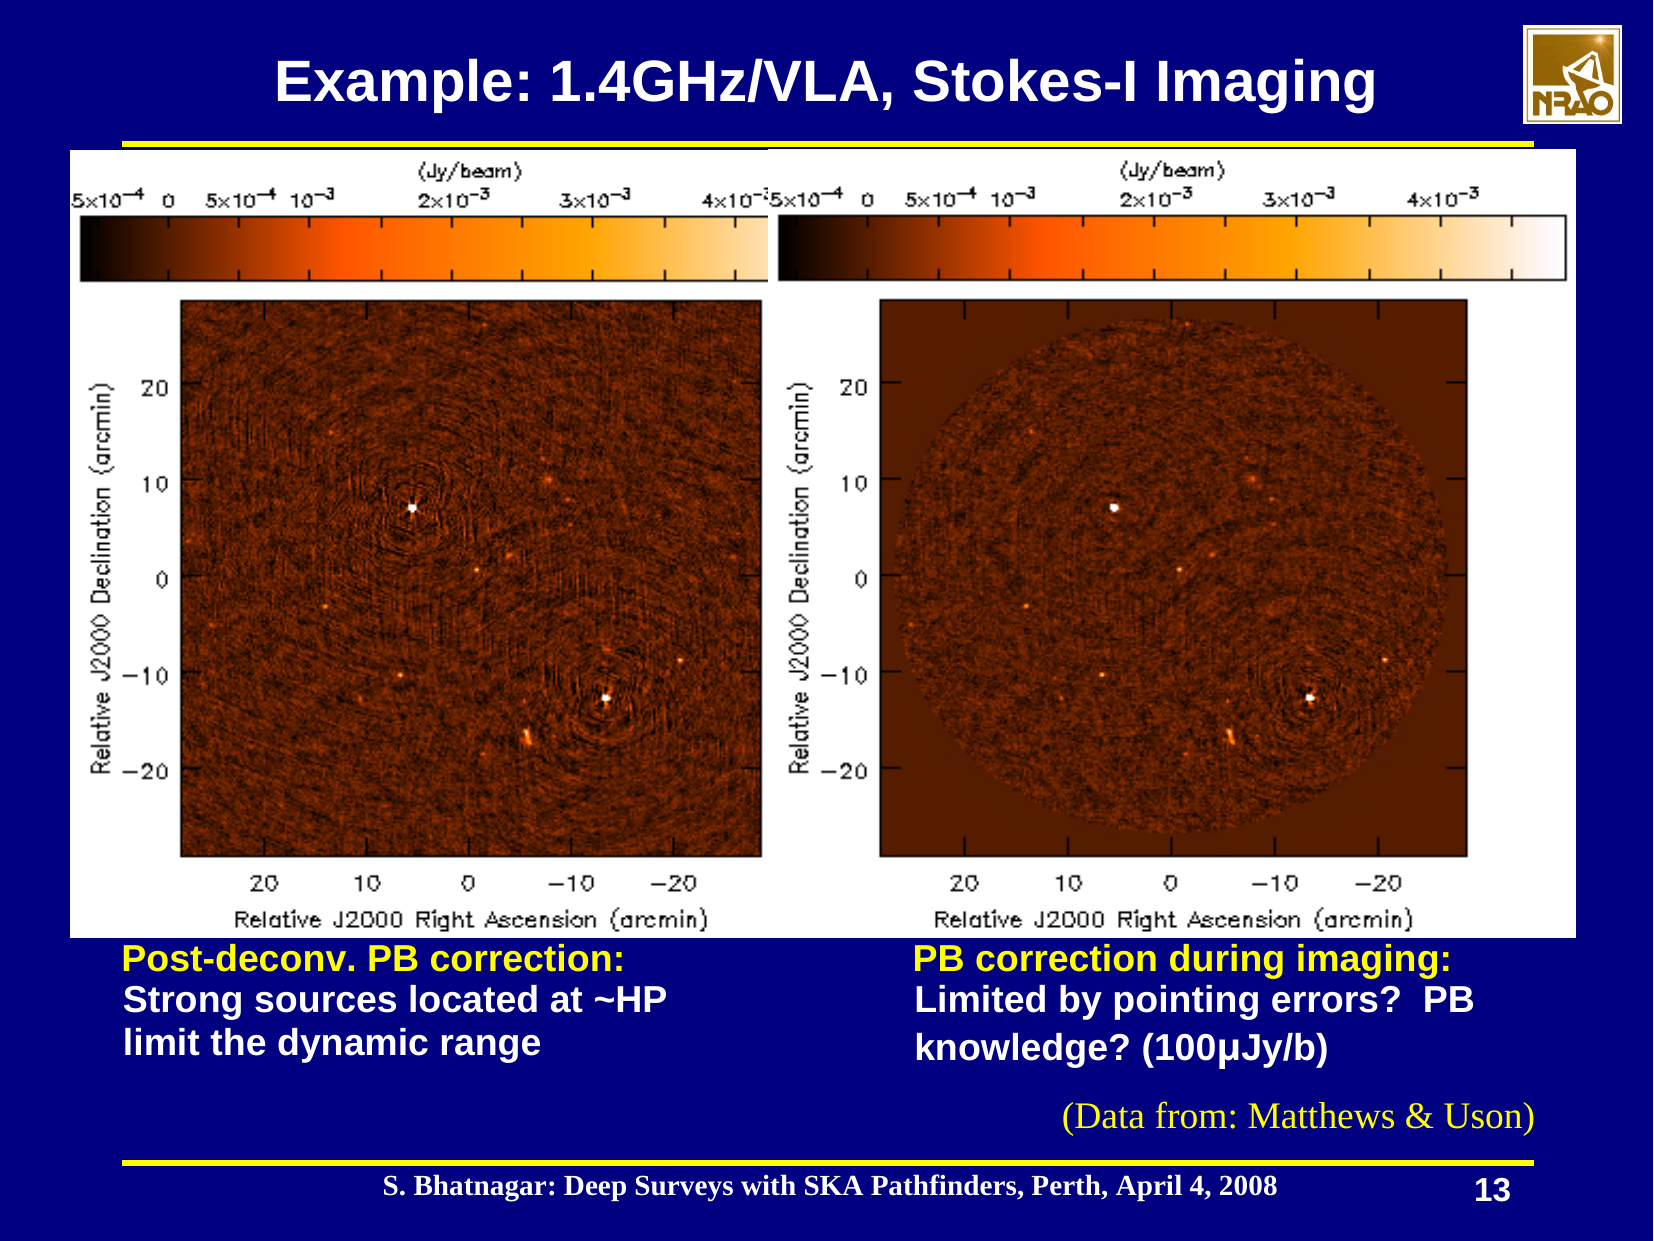

# Example: 1.4GHz/VLA, Stokes-I Imaging
Post-deconv. PB correction: Strong sources located at ~HP limit the dynamic range
PB correction during imaging: Limited by pointing errors? PB knowledge? (100μJy/b)
(Data from: Matthews & Uson)